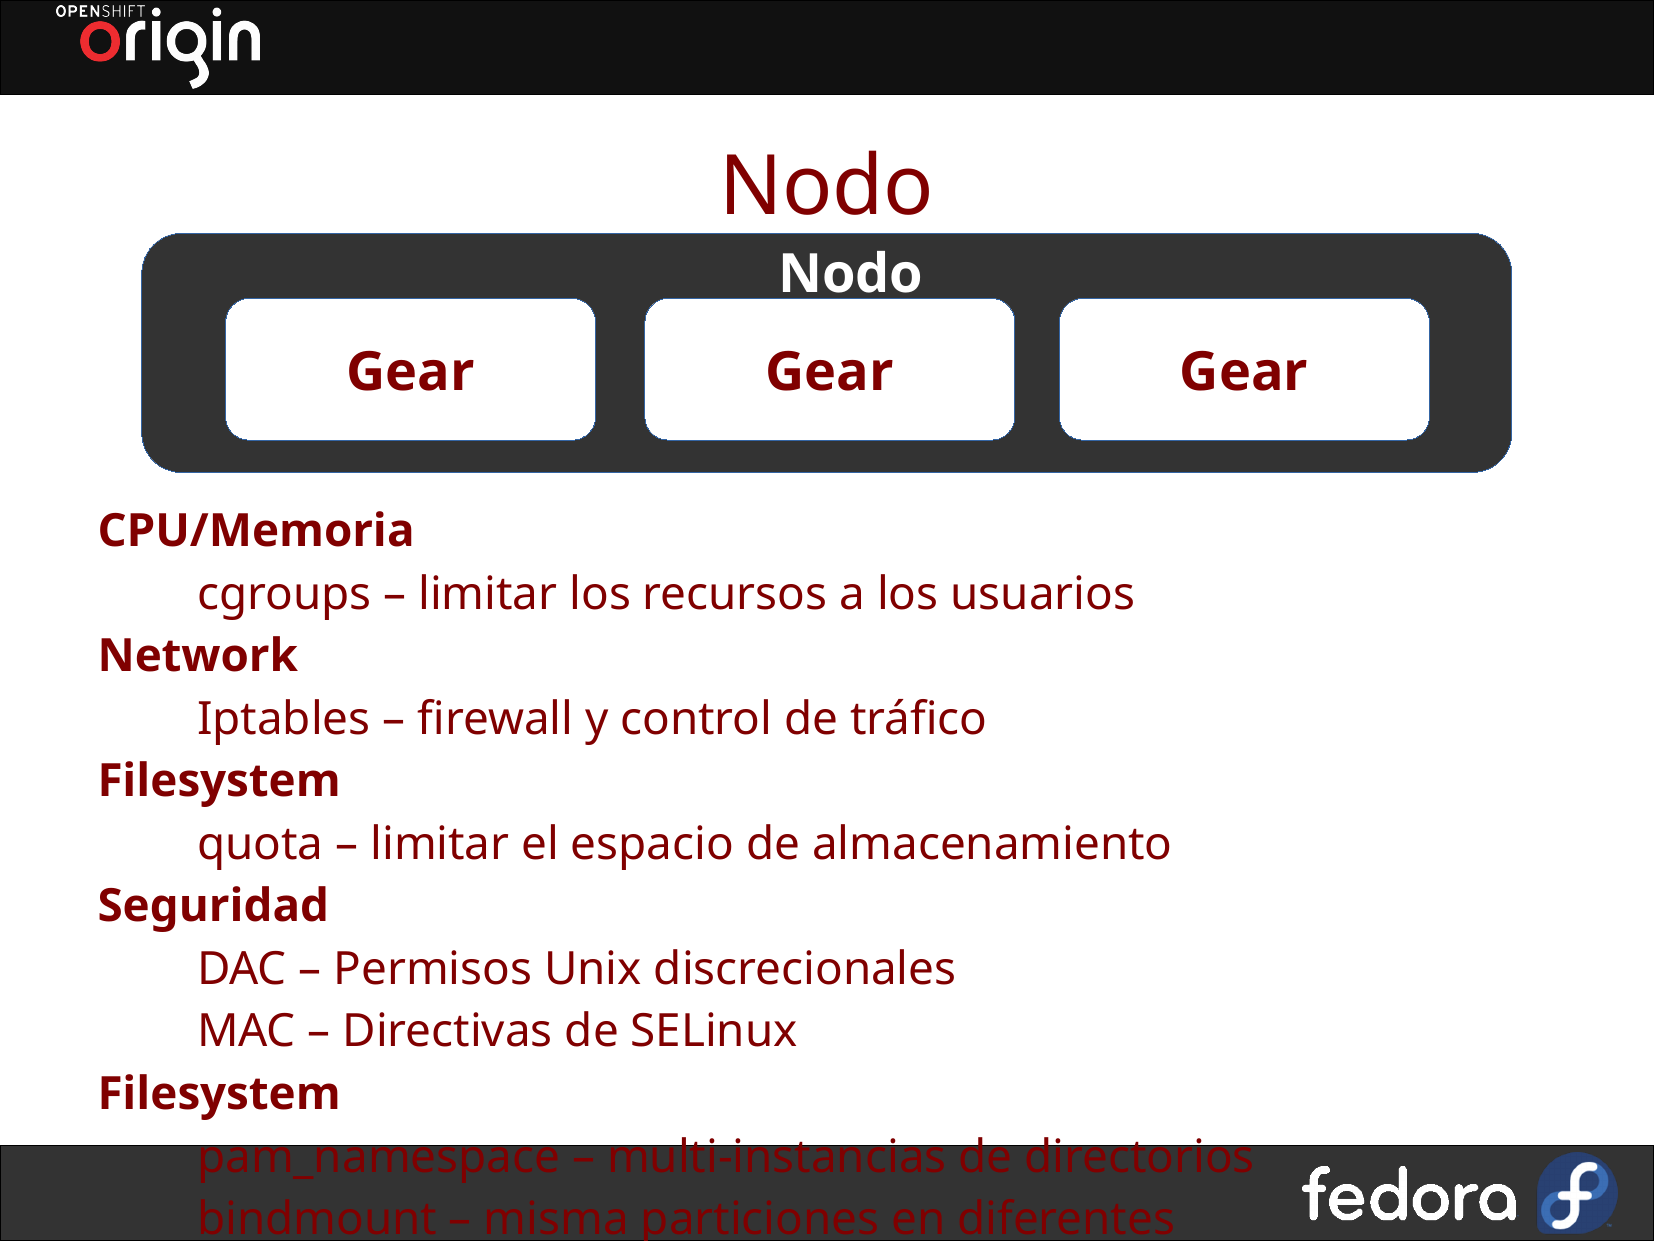

# Nodo
Nodo
Gear
Gear
Gear
CPU/Memoria
	cgroups – limitar los recursos a los usuarios
Network
	Iptables – firewall y control de tráfico
Filesystem
	quota – limitar el espacio de almacenamiento
Seguridad
	DAC – Permisos Unix discrecionales
	MAC – Directivas de SELinux
Filesystem
	pam_namespace – multi-instancias de directorios
	bindmount – misma particiones en diferentes ubicaciones